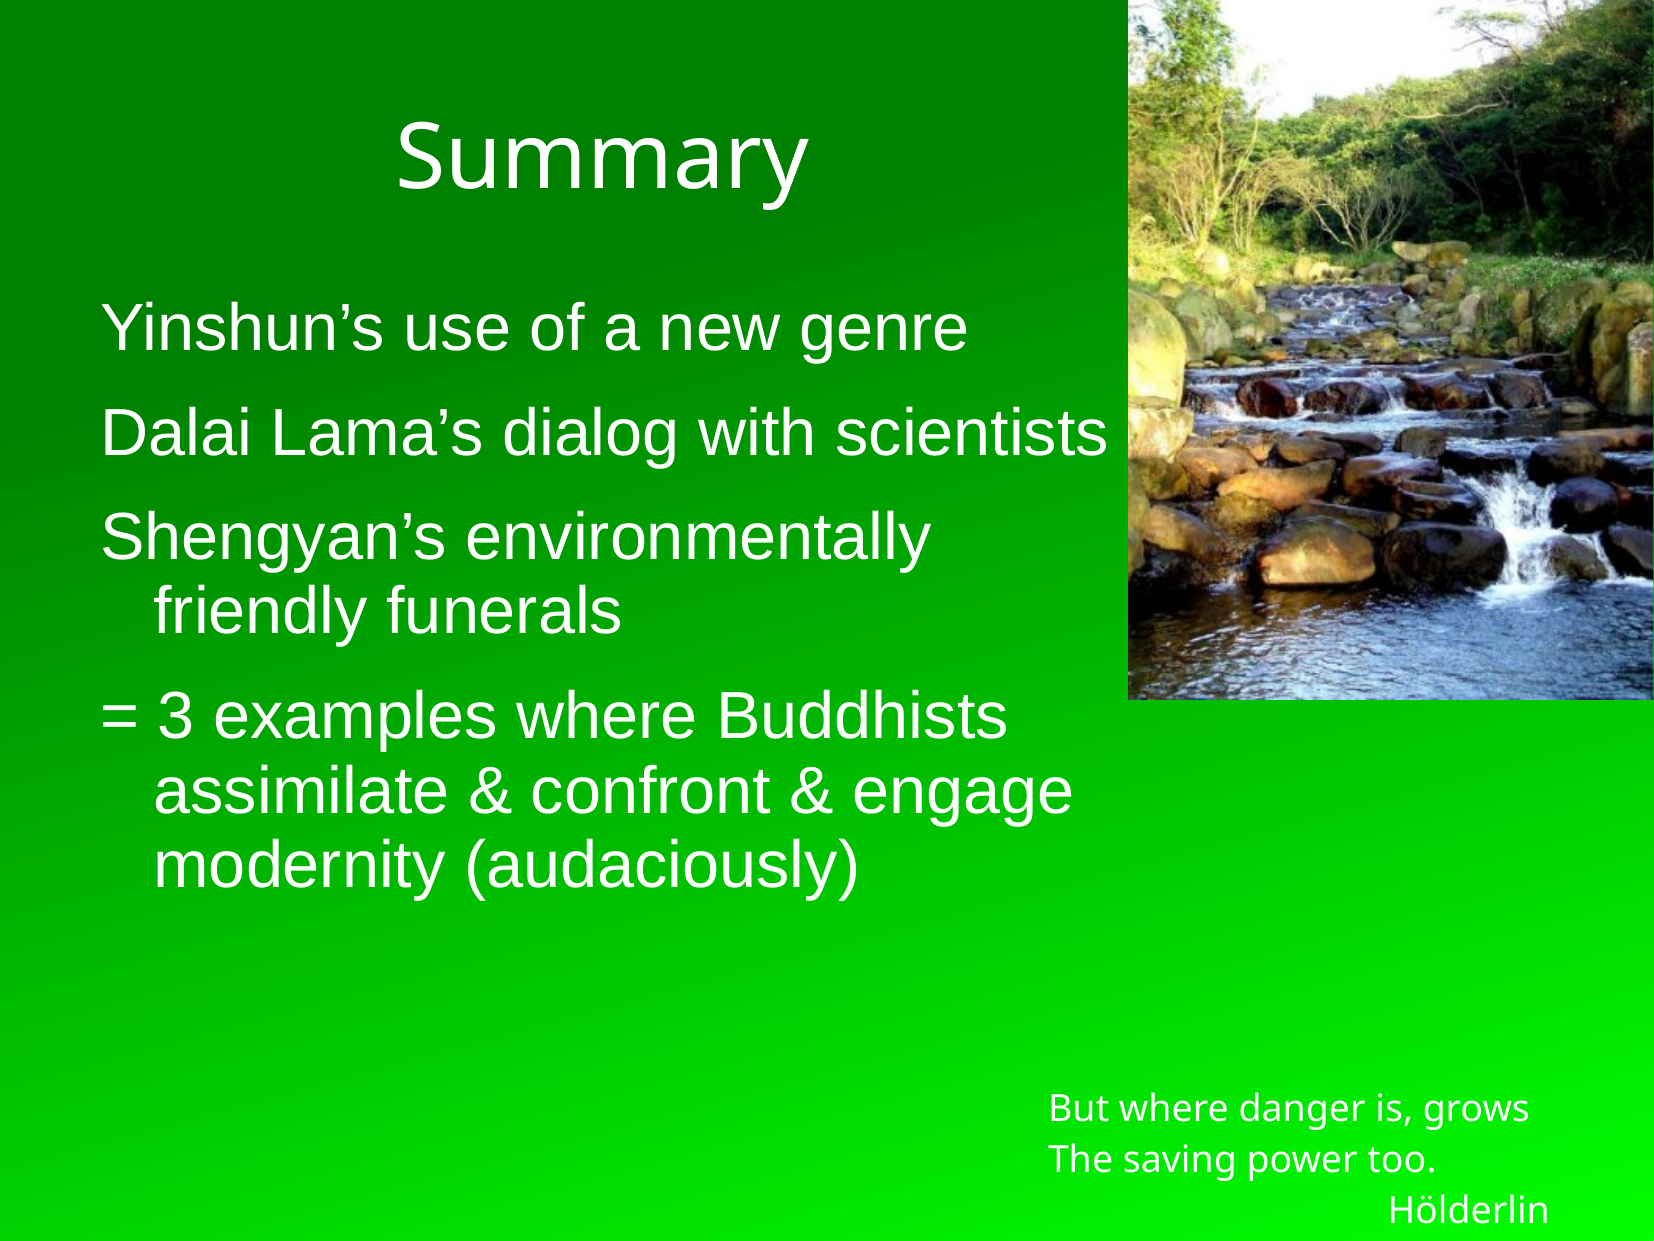

# Summary
Yinshun’s use of a new genre
Dalai Lama’s dialog with scientists
Shengyan’s environmentally friendly funerals
= 3 examples where Buddhists assimilate & confront & engage modernity (audaciously)
But where danger is, grows
The saving power too.
Hölderlin